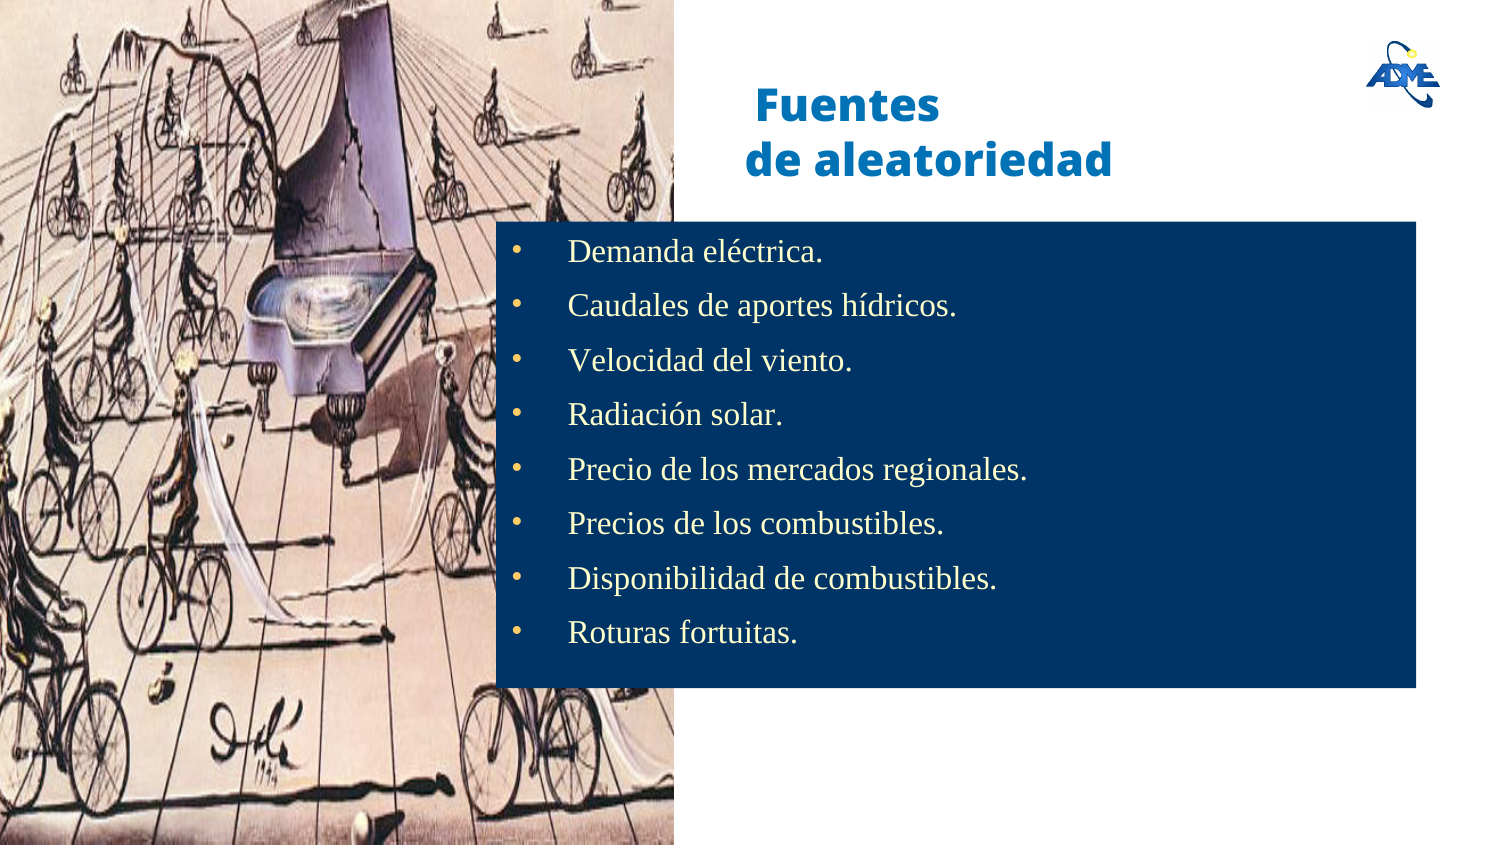

# Fuentes de aleatoriedad
Demanda eléctrica.
Caudales de aportes hídricos.
Velocidad del viento.
Radiación solar.
Precio de los mercados regionales.
Precios de los combustibles.
Disponibilidad de combustibles.
Roturas fortuitas.